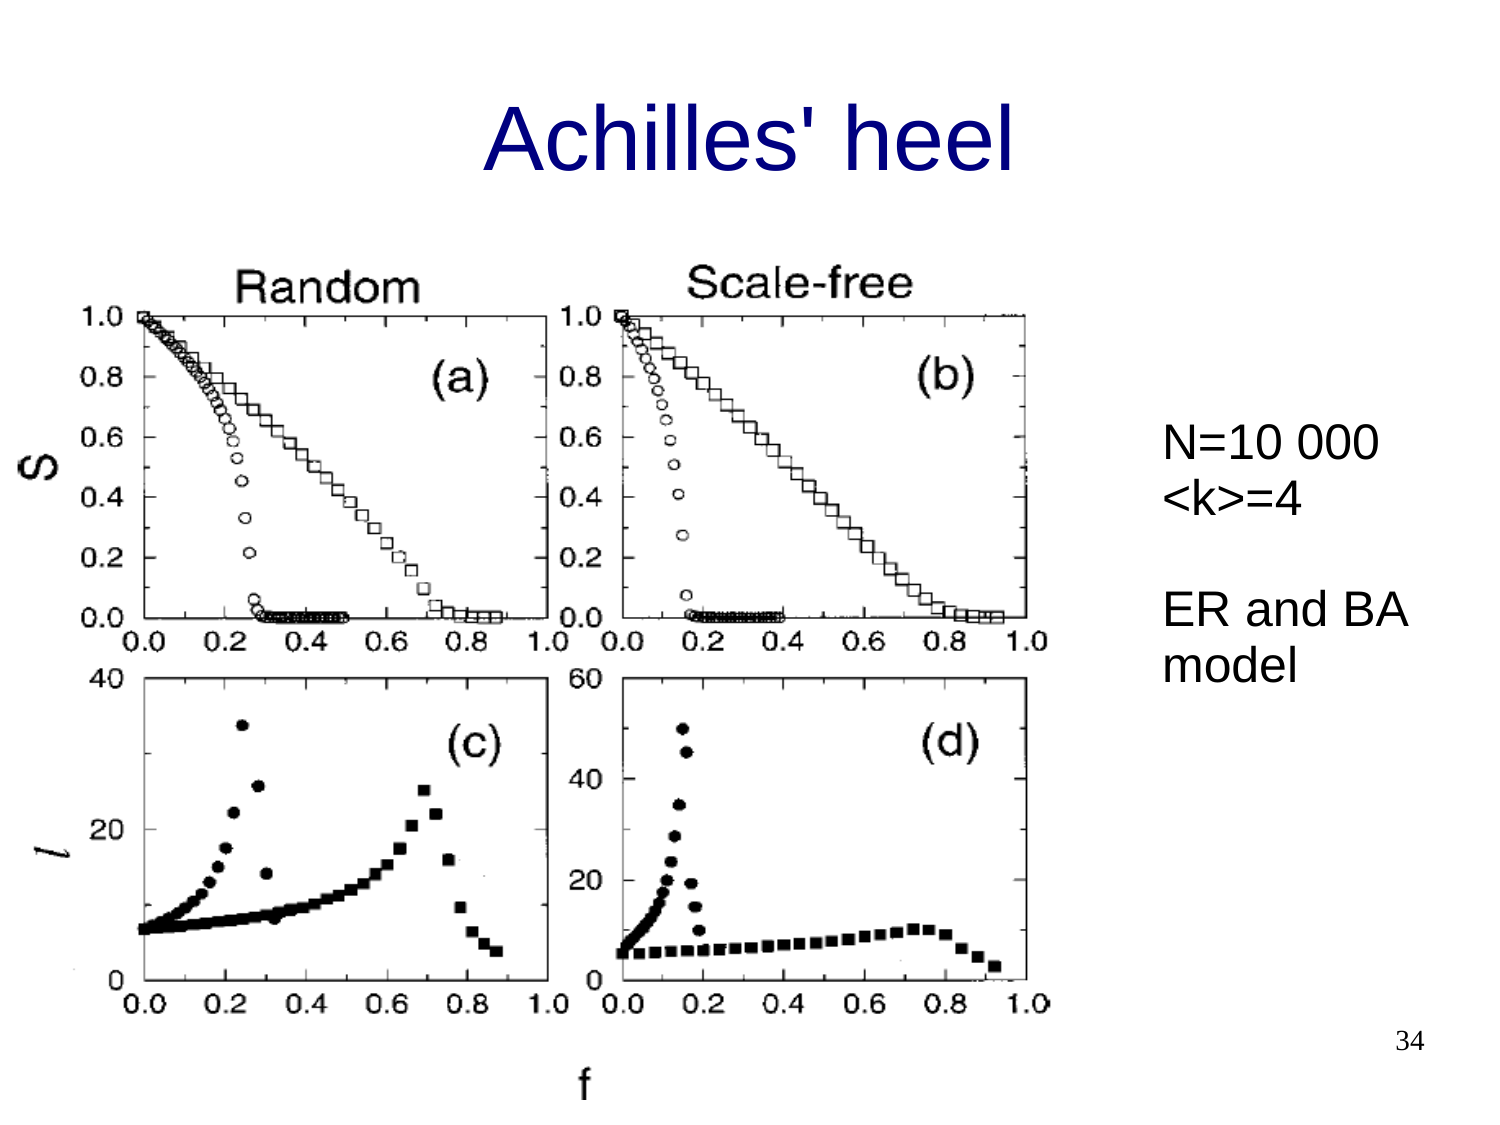

# Achilles' heel
N=10 000
<k>=4
ER and BA
model
34